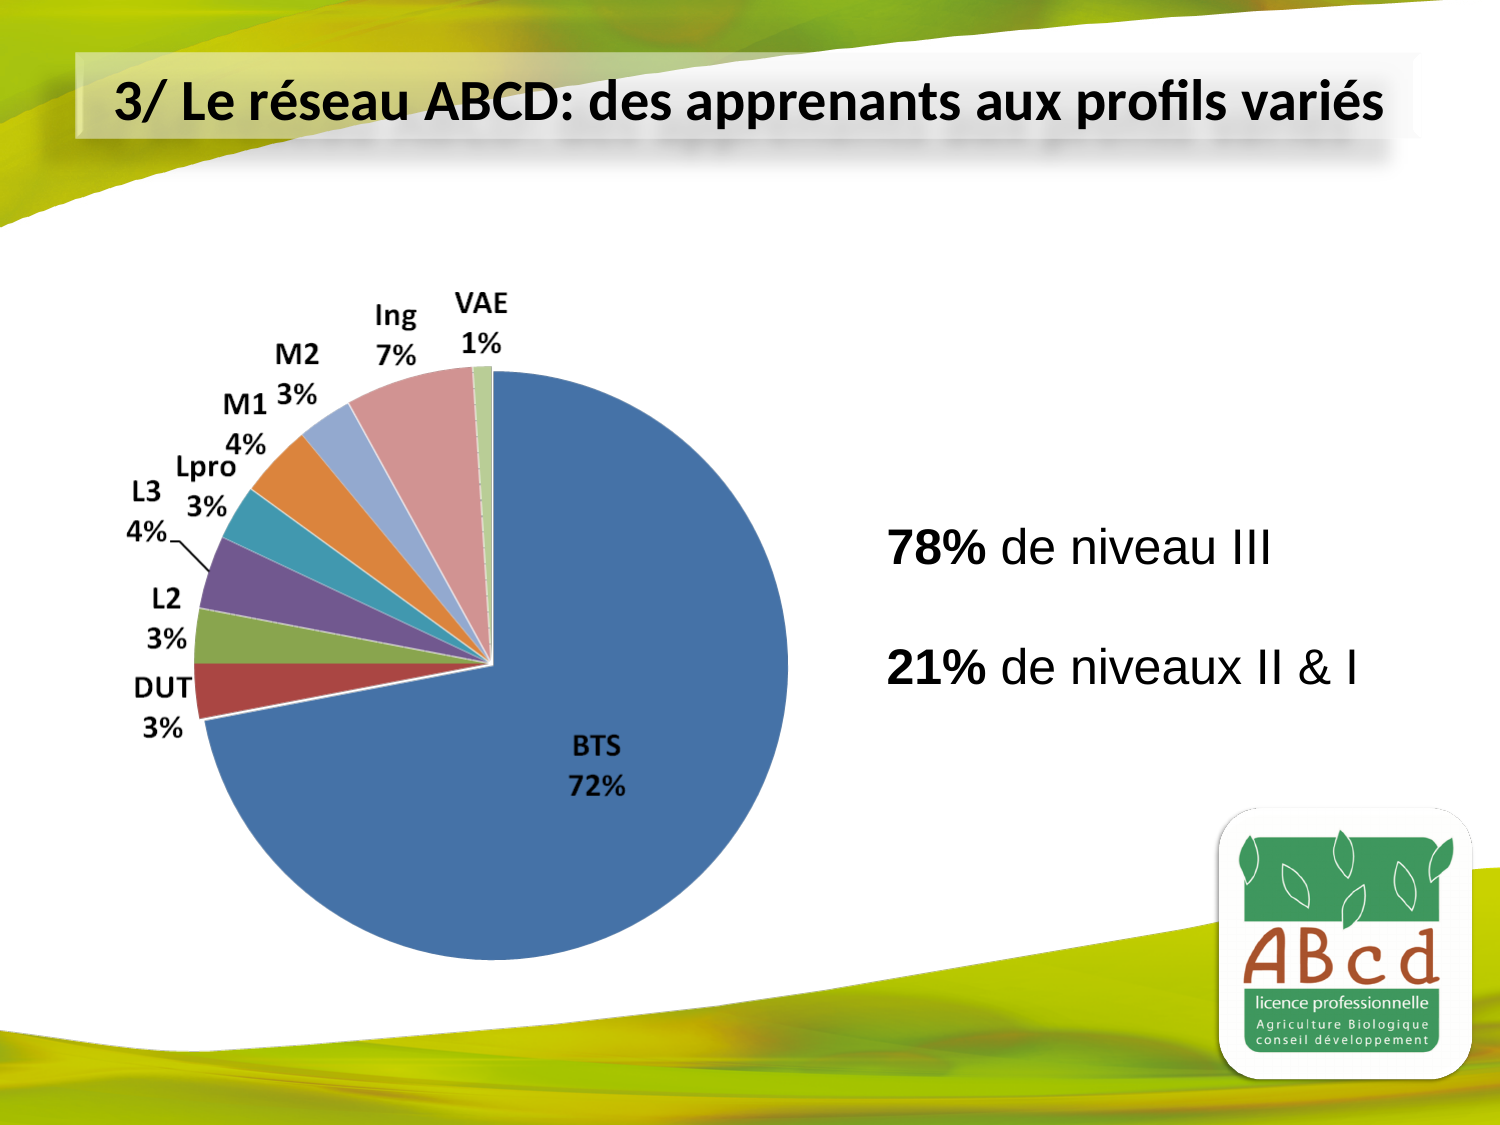

3/ Le réseau ABCD: des apprenants aux profils variés
78% de niveau III
21% de niveaux II & I